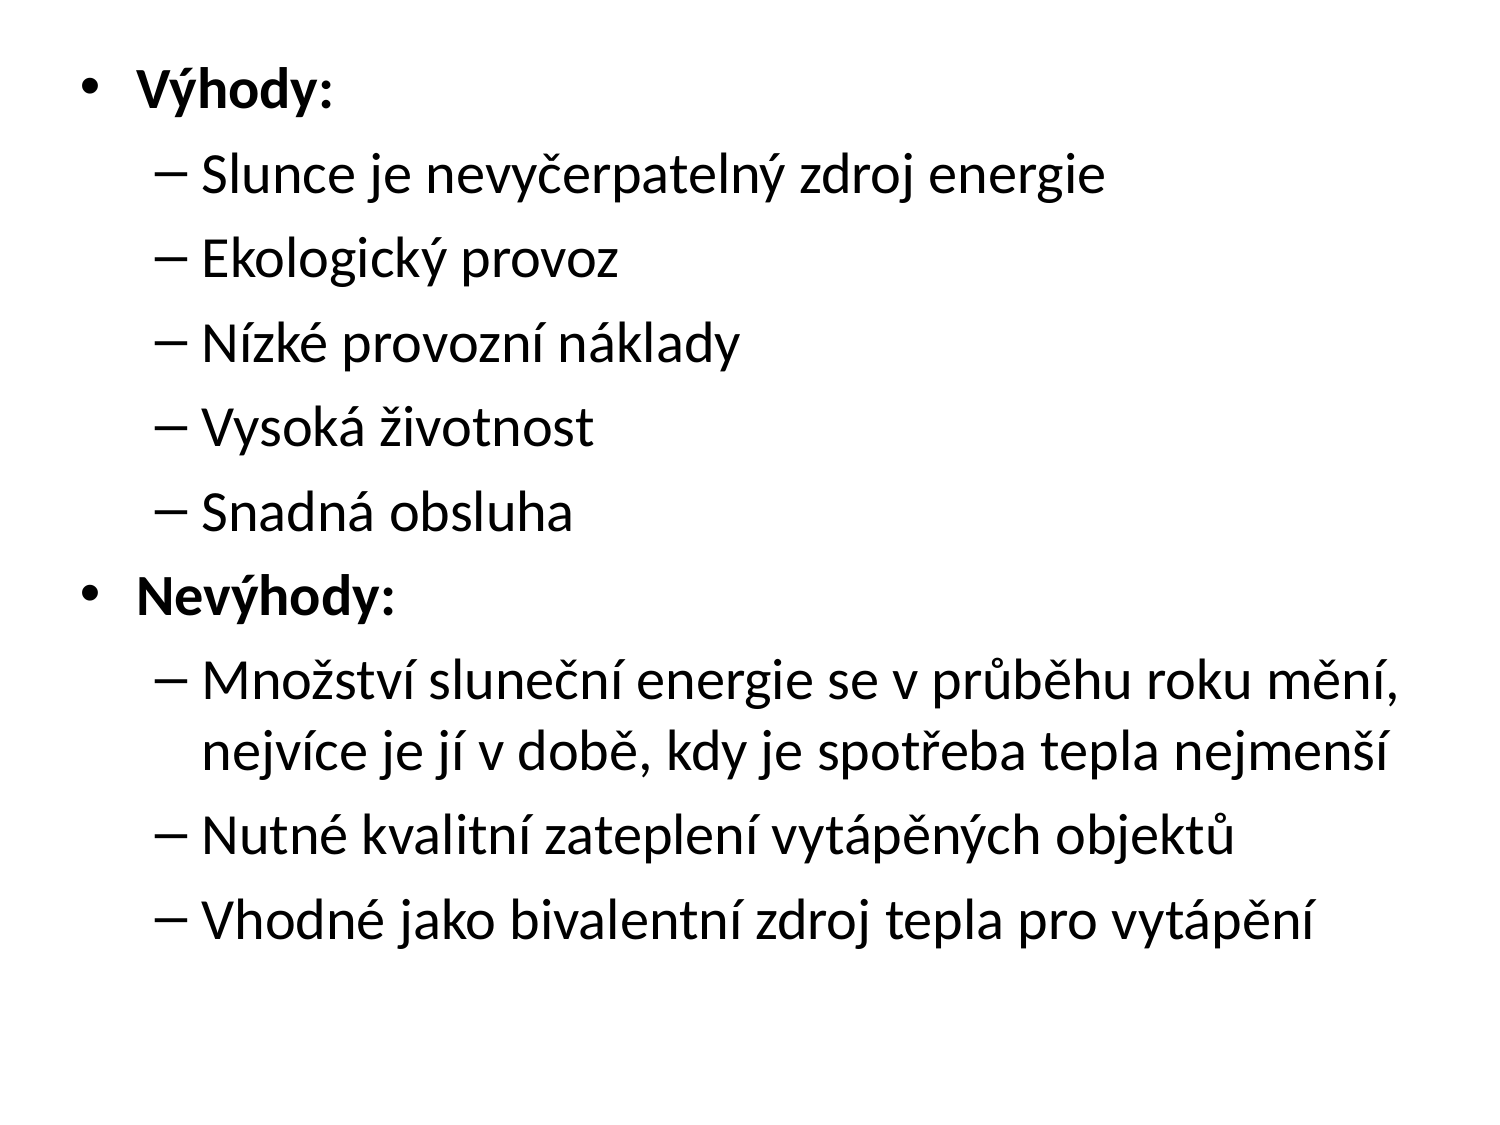

#
Výhody:
Slunce je nevyčerpatelný zdroj energie
Ekologický provoz
Nízké provozní náklady
Vysoká životnost
Snadná obsluha
Nevýhody:
Množství sluneční energie se v průběhu roku mění, nejvíce je jí v době, kdy je spotřeba tepla nejmenší
Nutné kvalitní zateplení vytápěných objektů
Vhodné jako bivalentní zdroj tepla pro vytápění